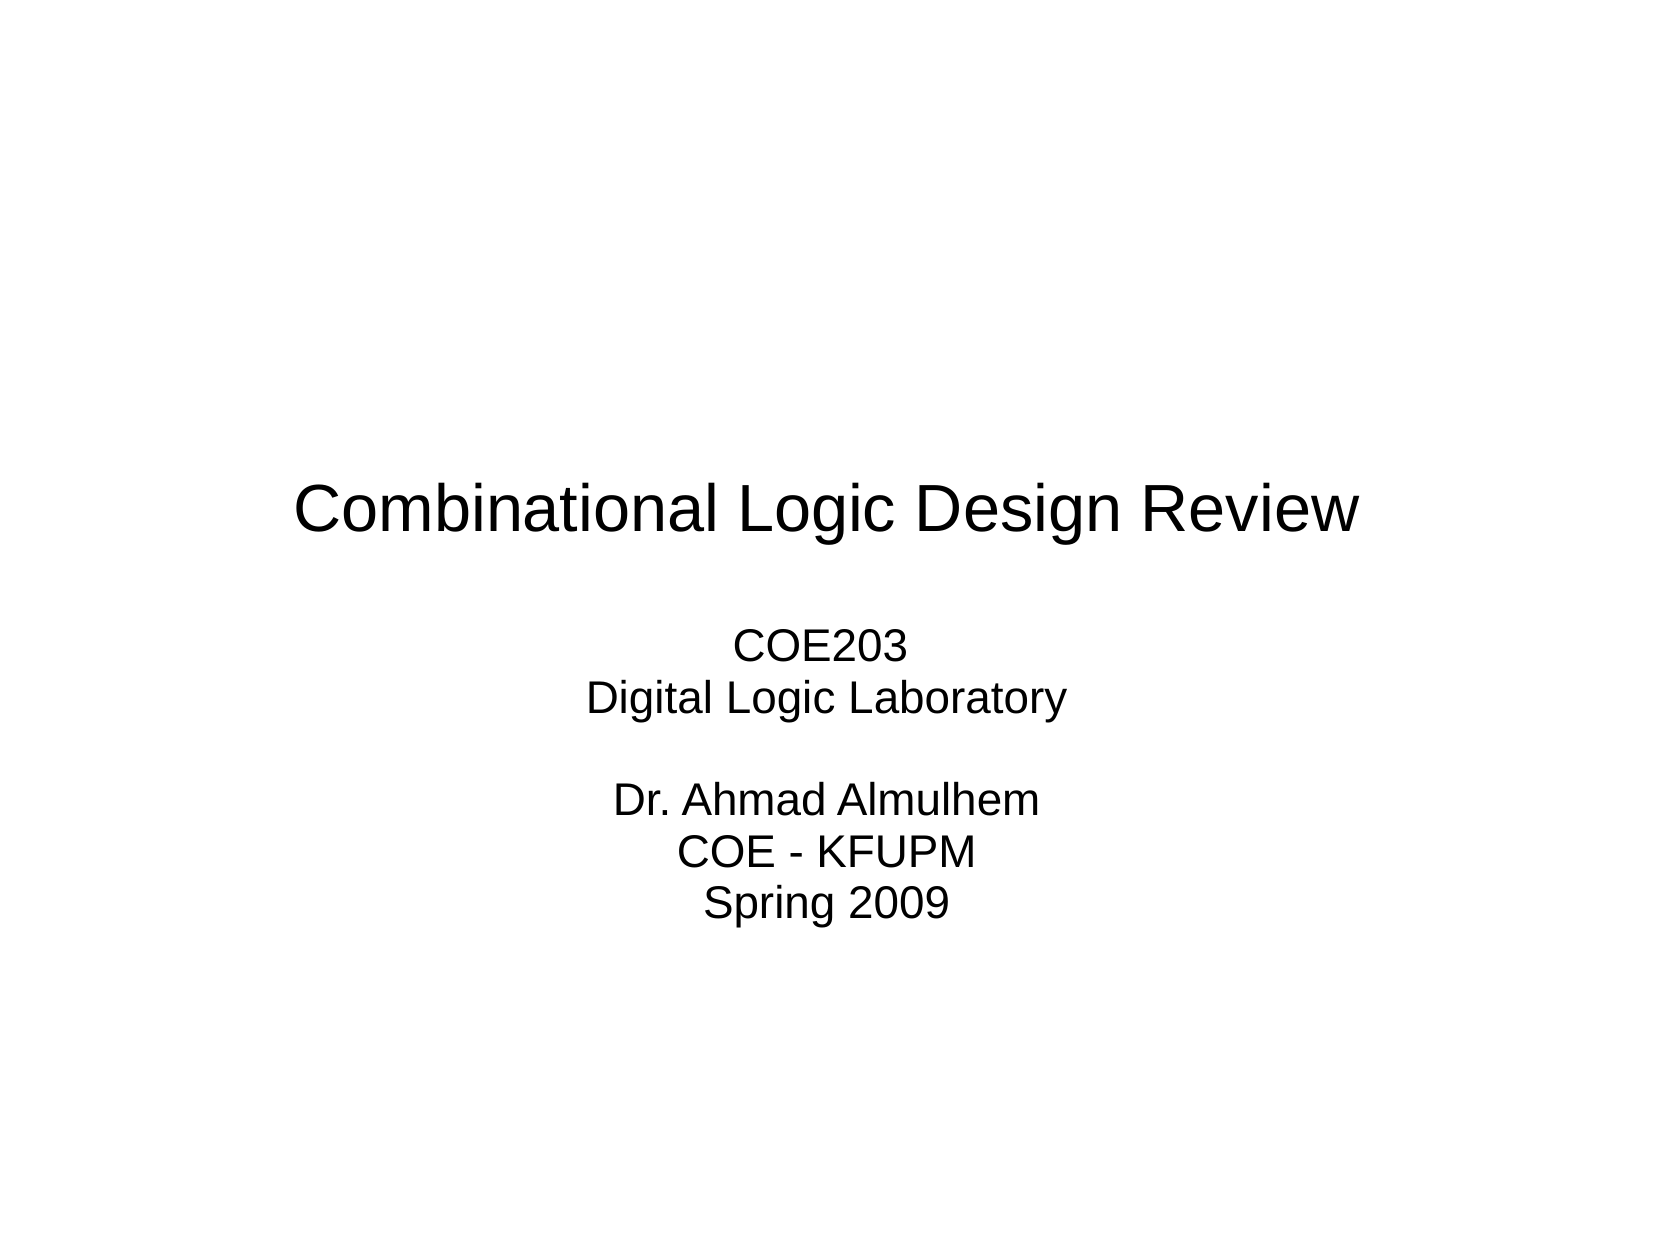

#
Combinational Logic Design Review
COE203
Digital Logic Laboratory
Dr. Ahmad Almulhem
COE - KFUPM
Spring 2009